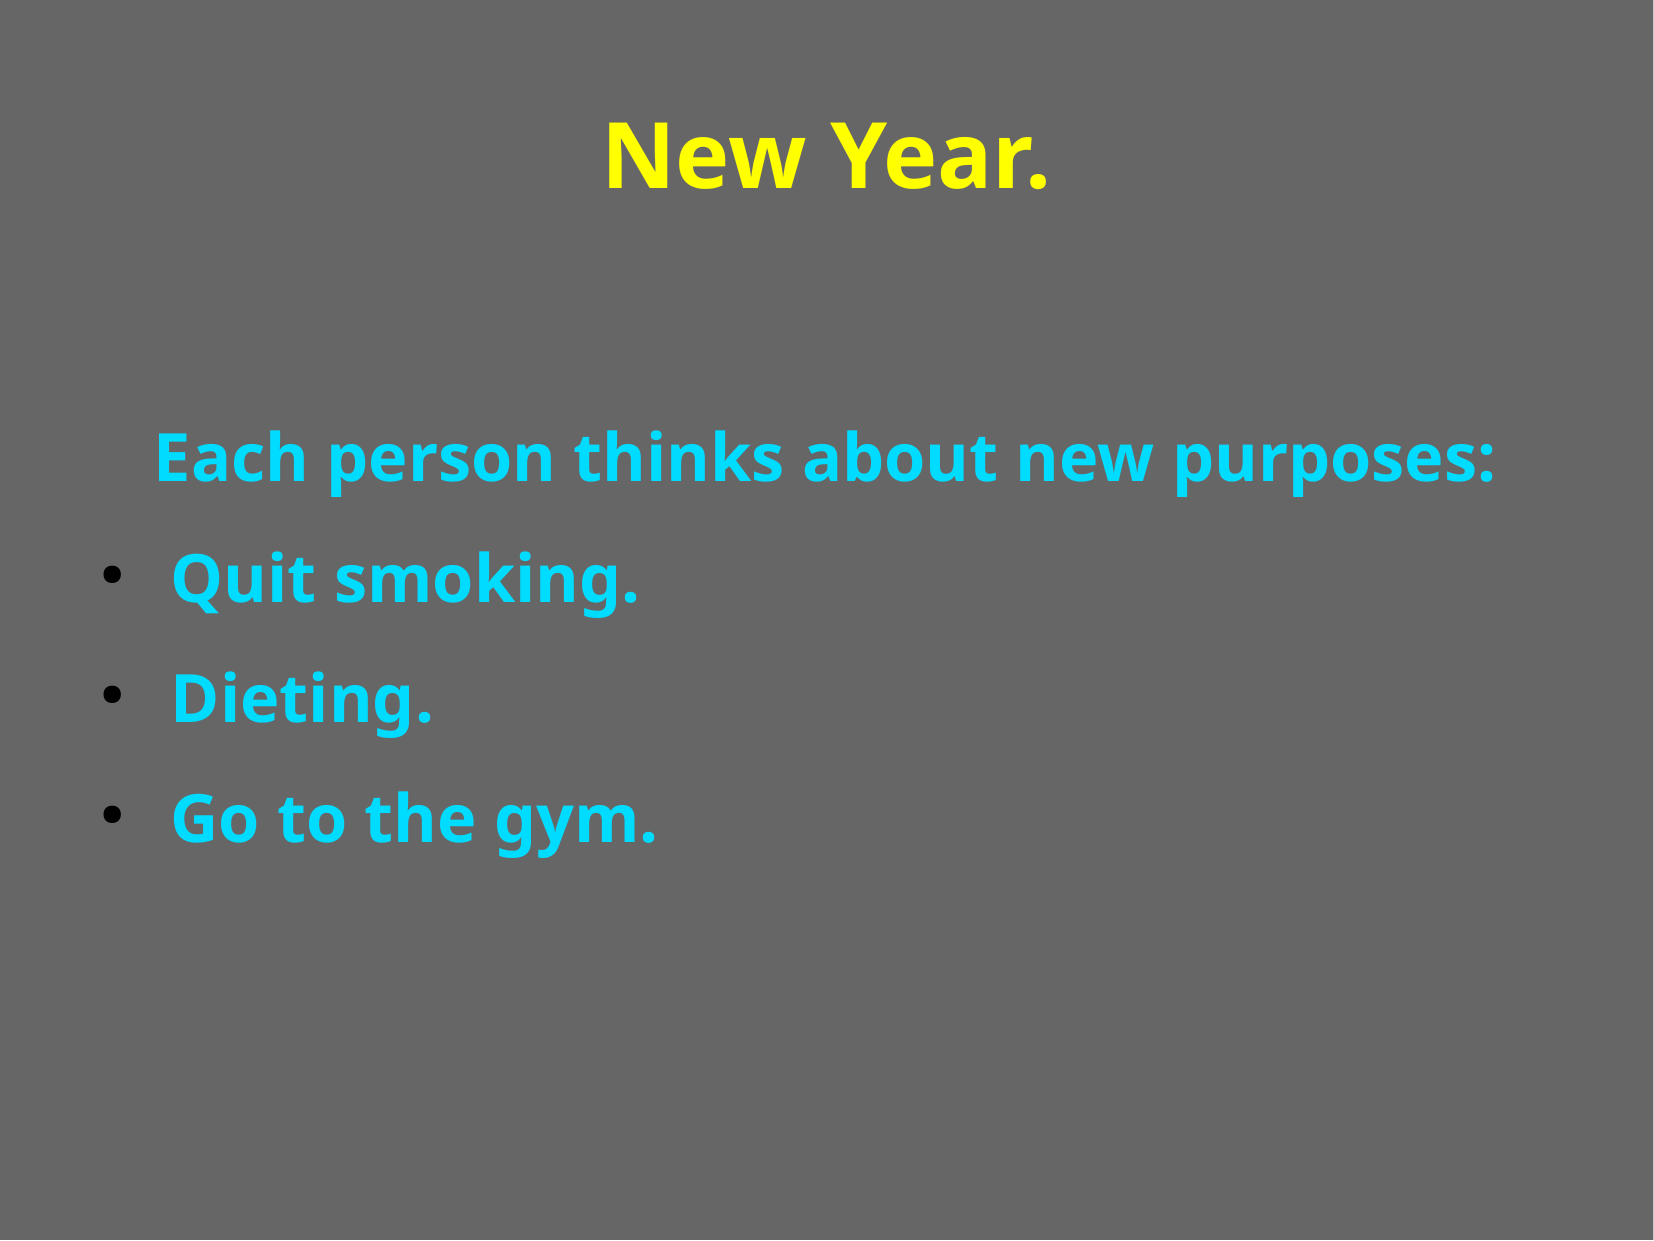

# New Year.
Each person thinks about new purposes:
 Quit smoking.
 Dieting.
 Go to the gym.